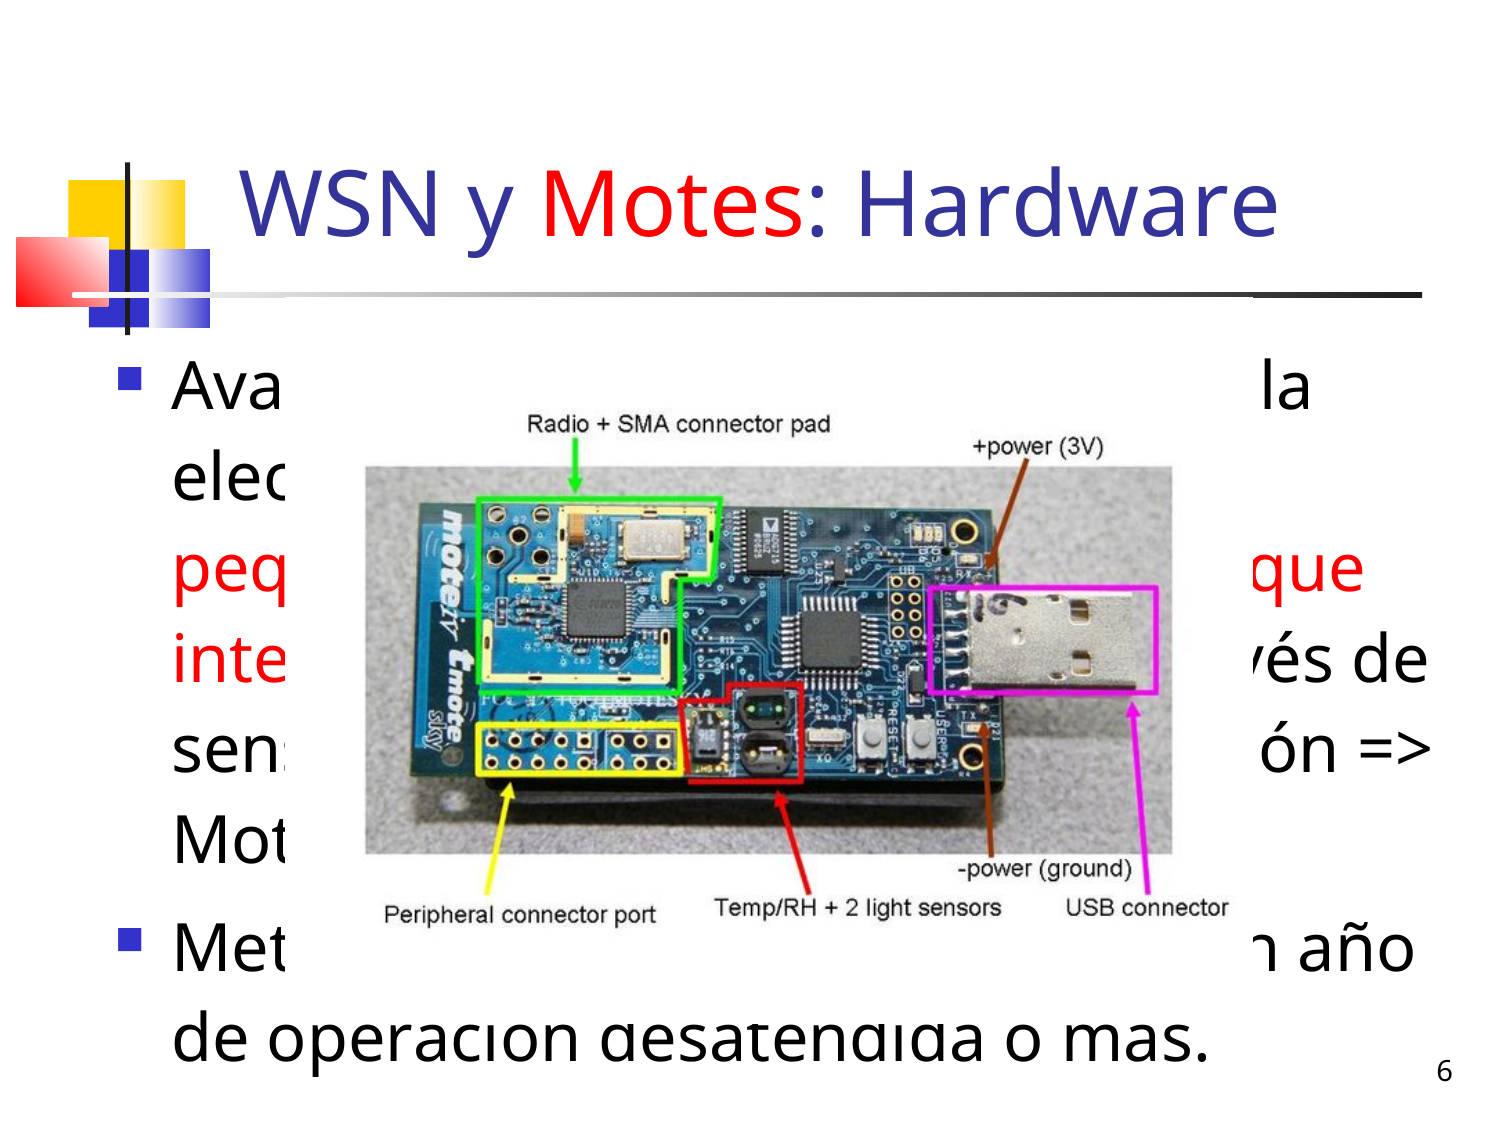

# WSN y Motes: Hardware
Avances en redes e integración de la electrónica permiten crear nodos pequeños, flexibles, de bajo costo que interactúan con su ambiente a través de sensores, actuadores y comunicación => Motes
Meta en consumo energético => un año de operación desatendida o más.